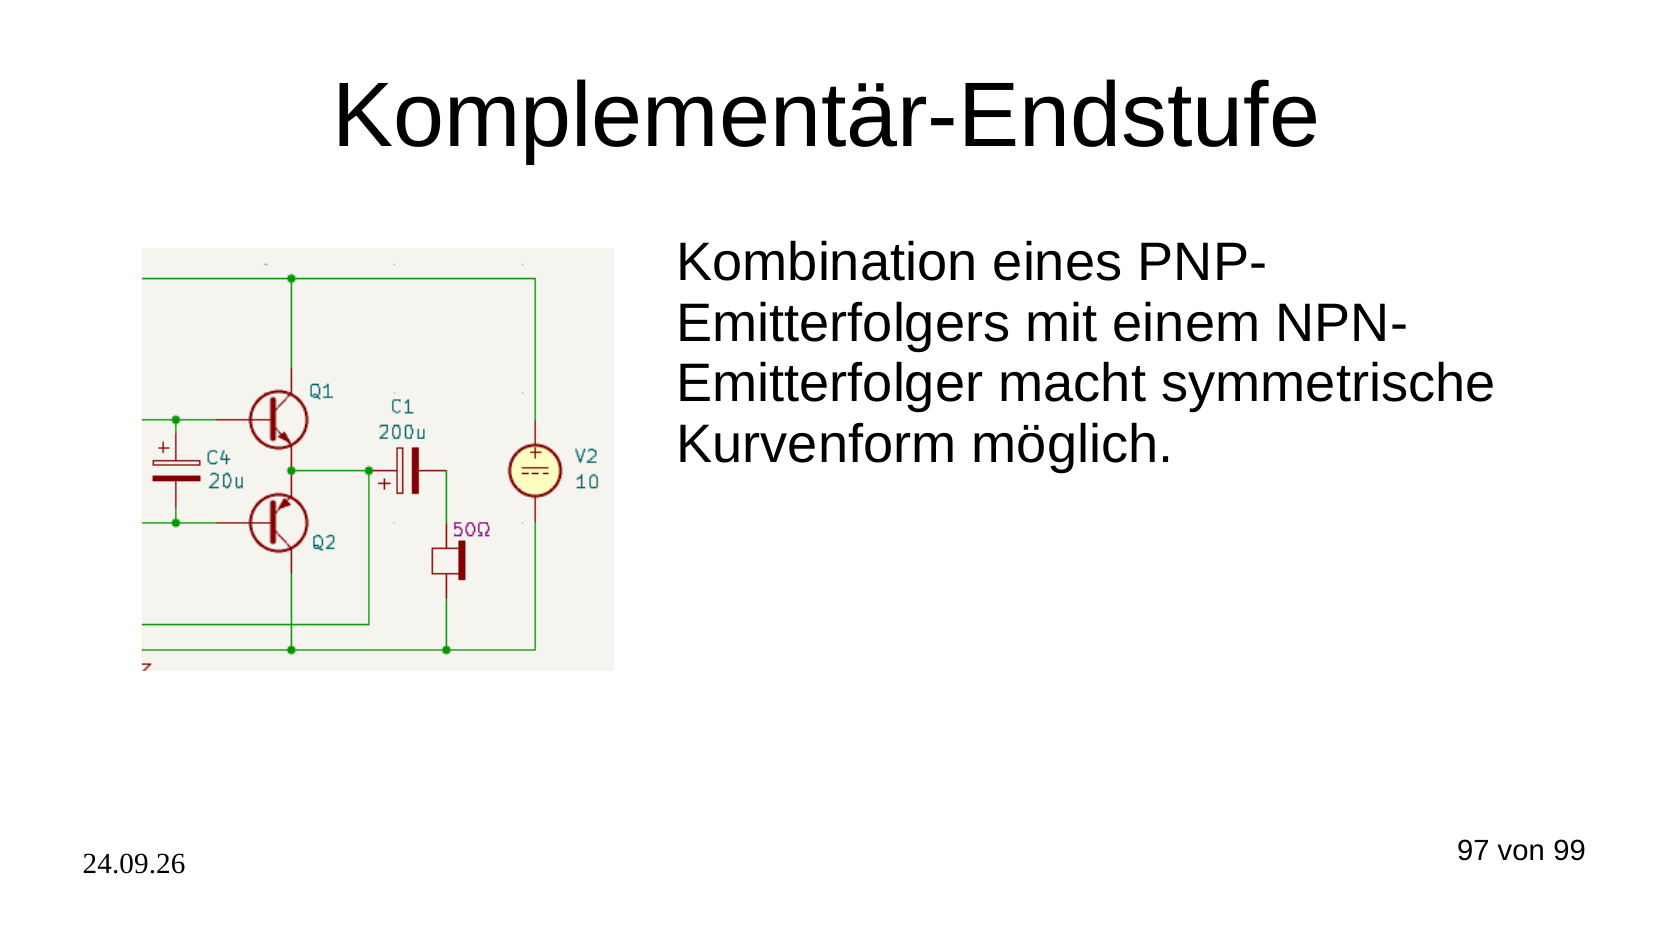

# Komplementär-Endstufe
Kombination eines PNP-Emitterfolgers mit einem NPN-Emitterfolger macht symmetrische Kurvenform möglich.
97